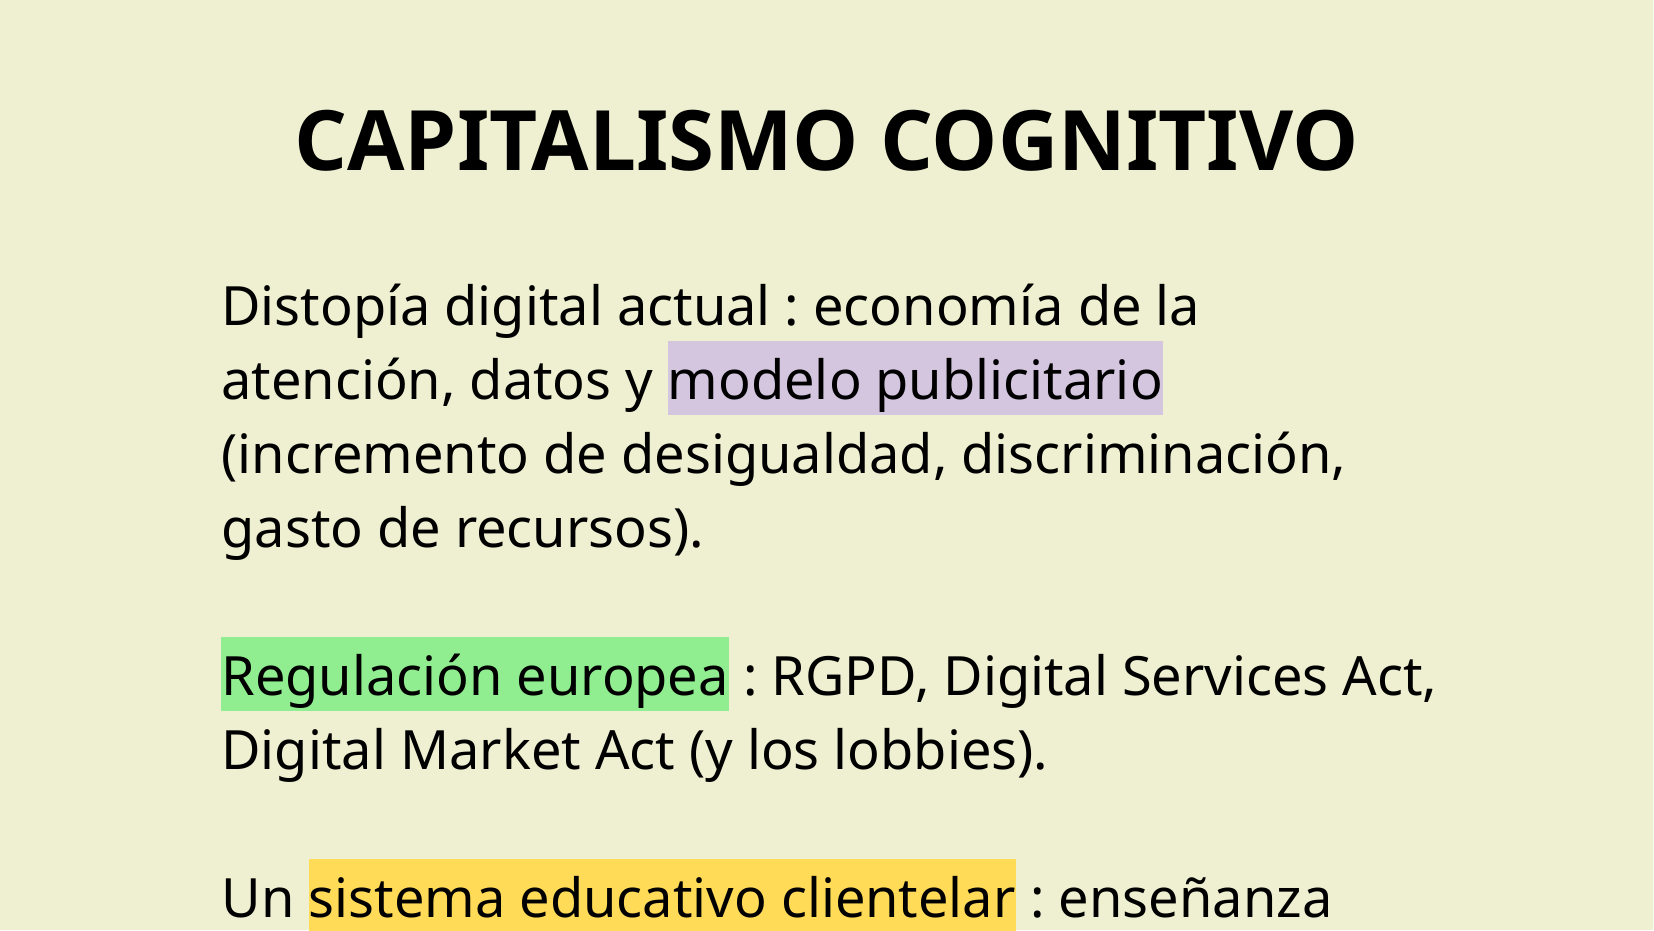

# Capitalismo cognitivo
Distopía digital actual : economía de la atención, datos y modelo publicitario (incremento de desigualdad, discriminación, gasto de recursos).
Regulación europea : RGPD, Digital Services Act, Digital Market Act (y los lobbies).
Un sistema educativo clientelar : enseñanza sesgada en beneficio de multinacionales (uso de ciertos programas y no otros, metonimias).